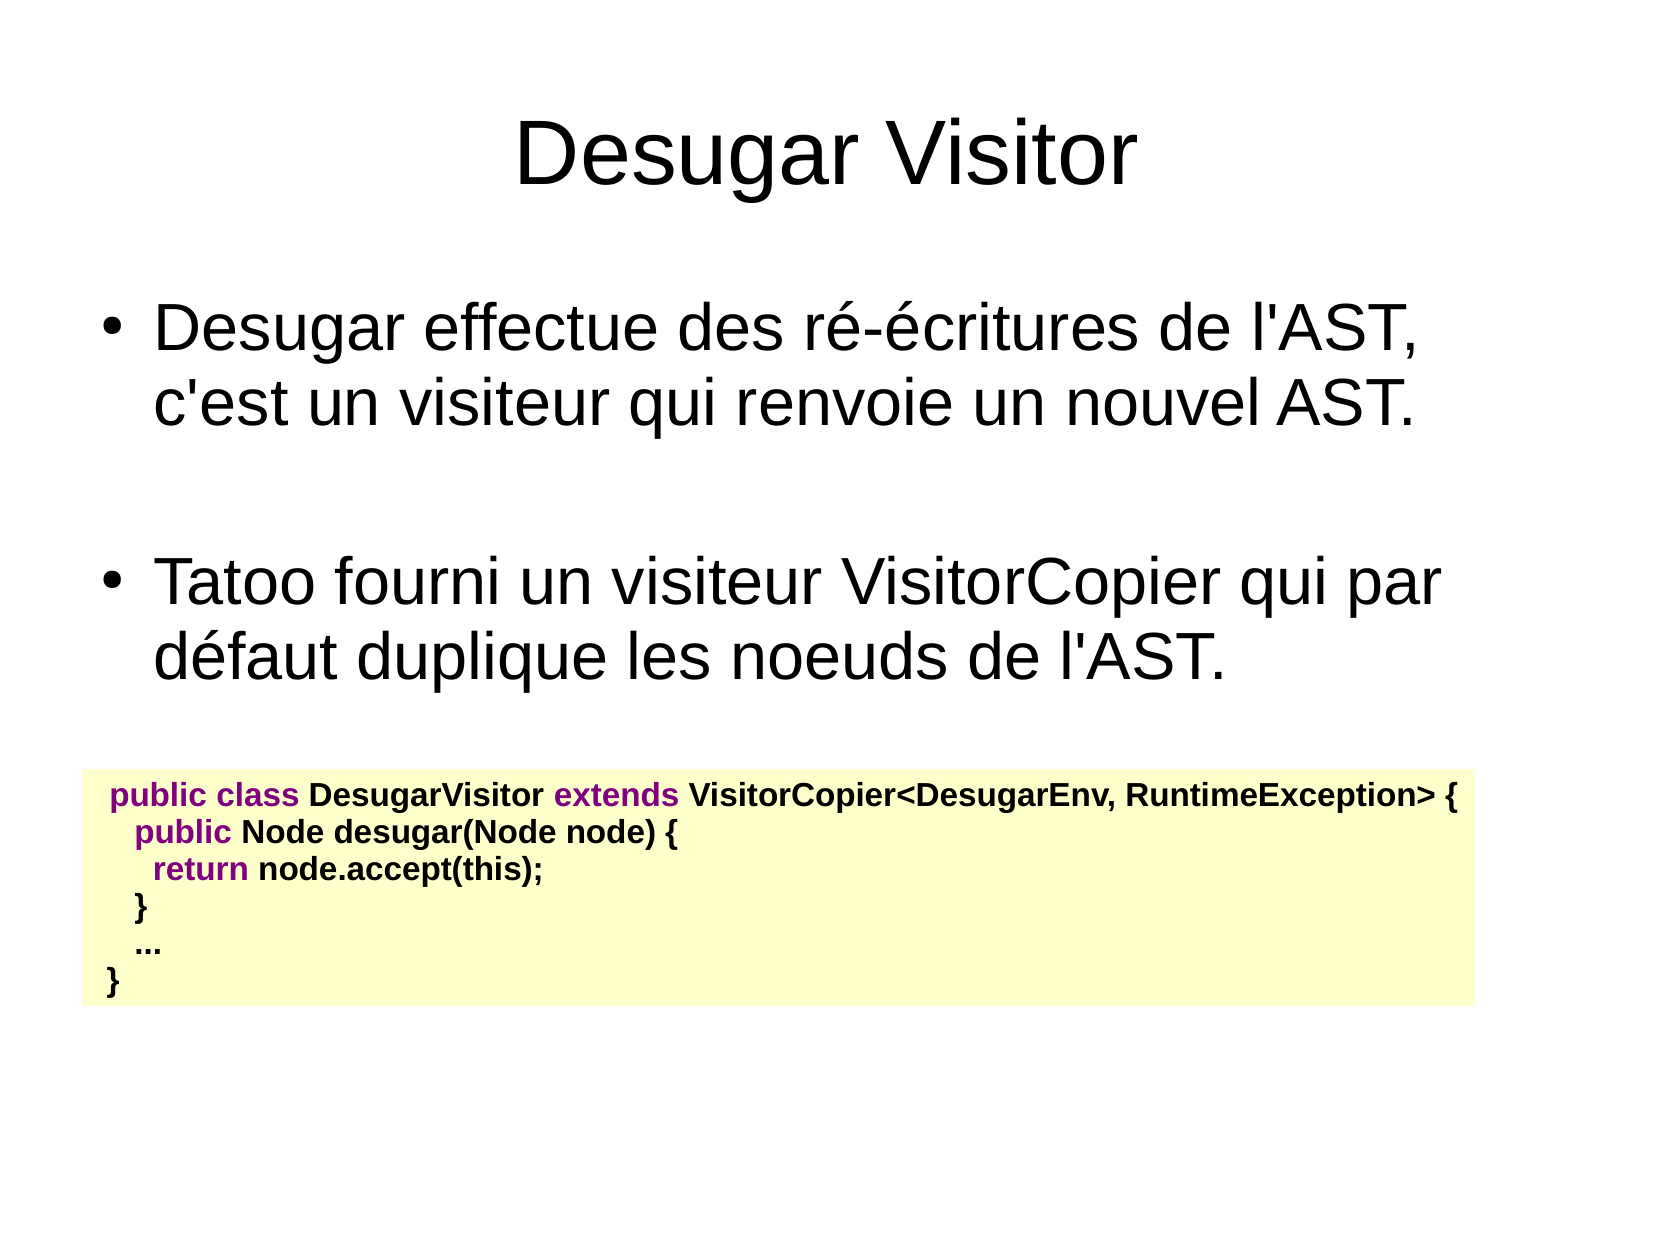

# Desugar Visitor
Desugar effectue des ré-écritures de l'AST,
c'est un visiteur qui renvoie un nouvel AST.
Tatoo fourni un visiteur VisitorCopier qui par défaut duplique les noeuds de l'AST.
public class DesugarVisitor extends VisitorCopier<DesugarEnv, RuntimeException> {
 public Node desugar(Node node) {
 return node.accept(this);
 }
 ...
 }